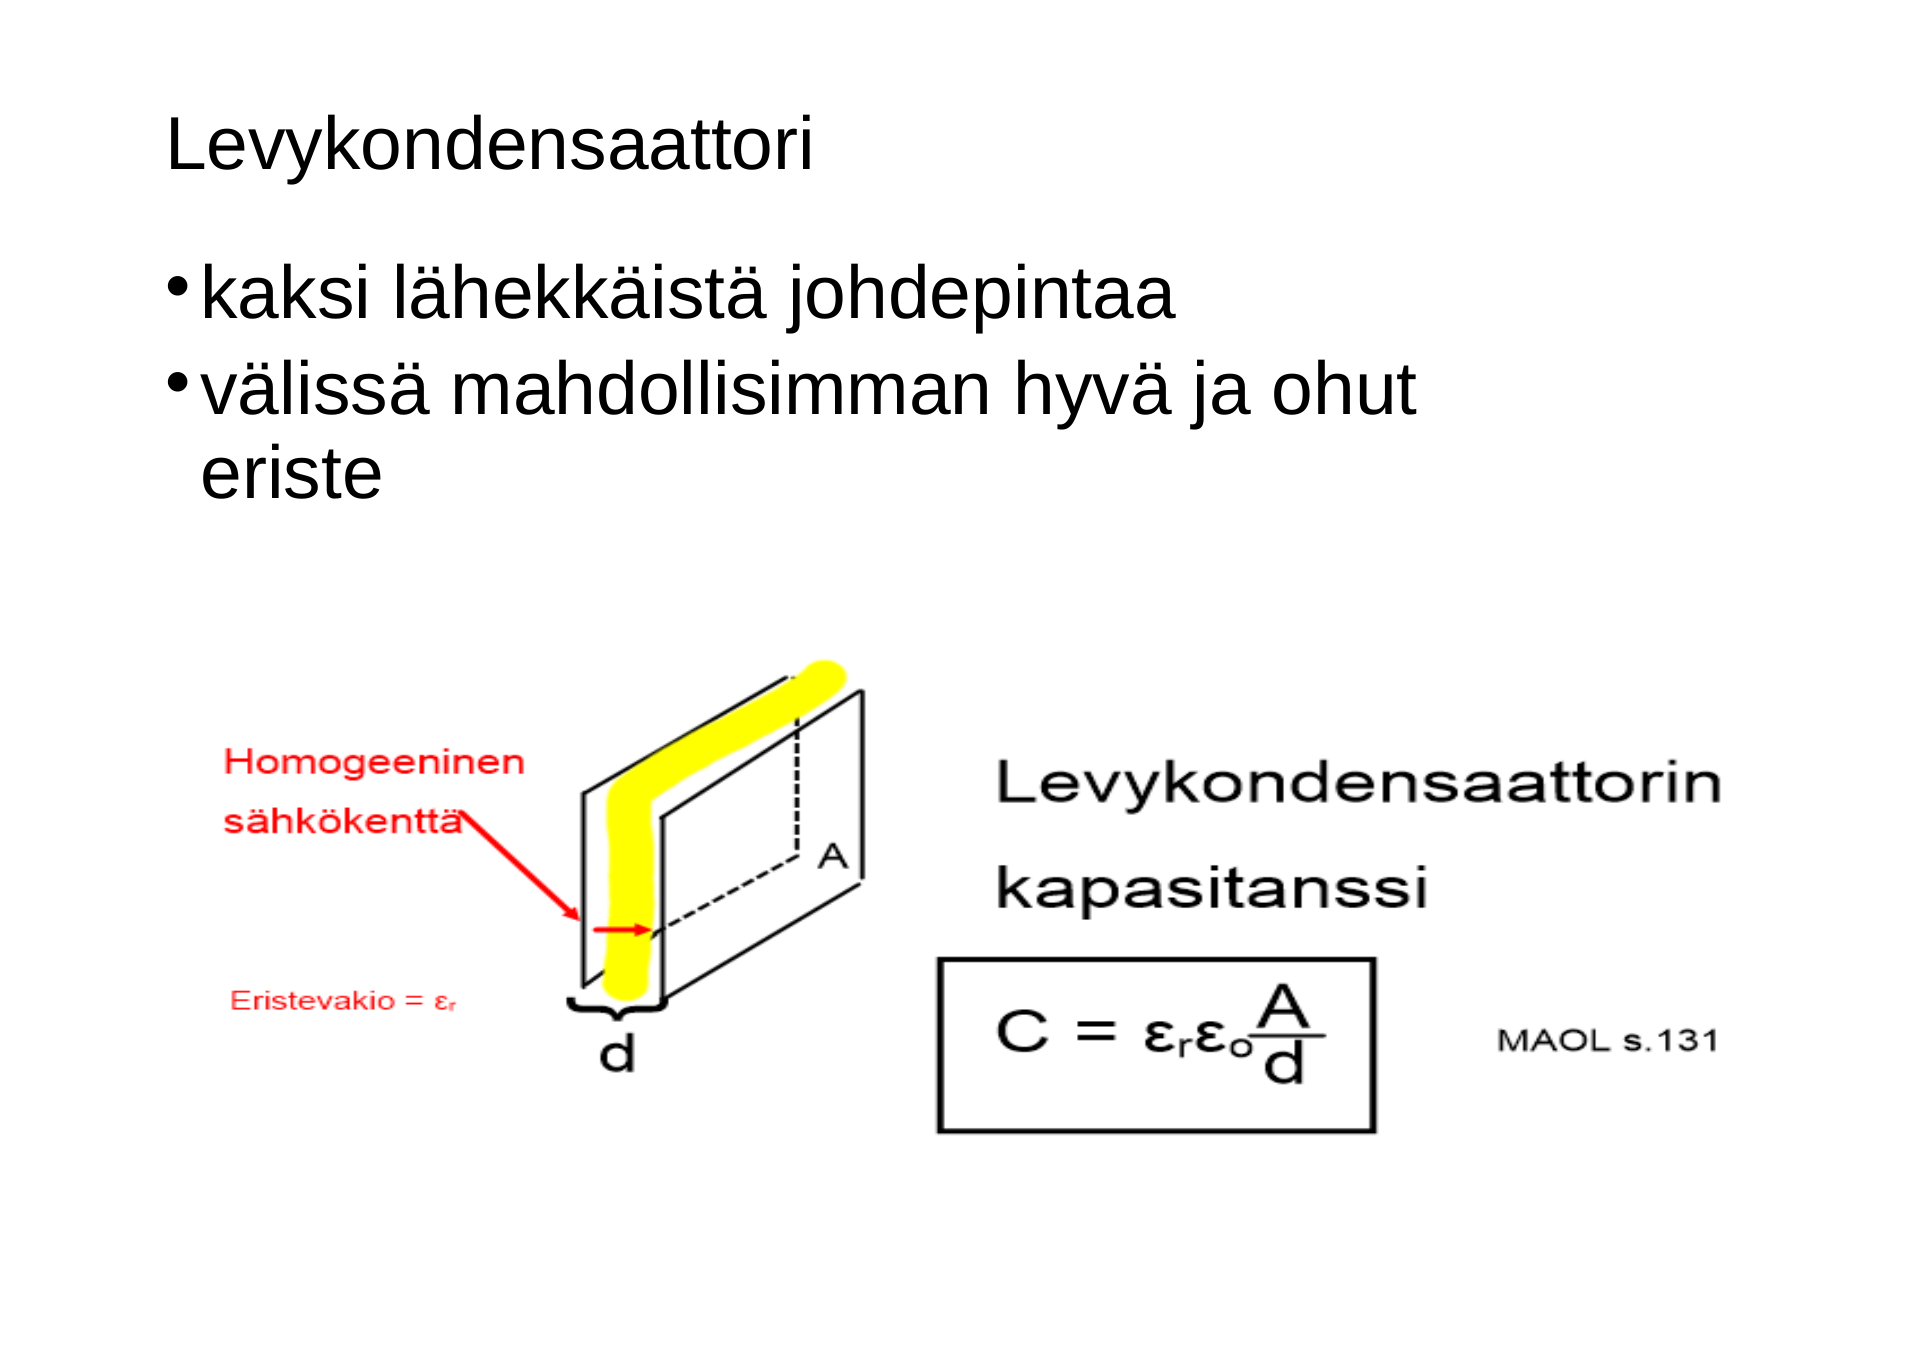

Levykondensaattori
kaksi lähekkäistä johdepintaa
välissä mahdollisimman hyvä ja ohut eriste